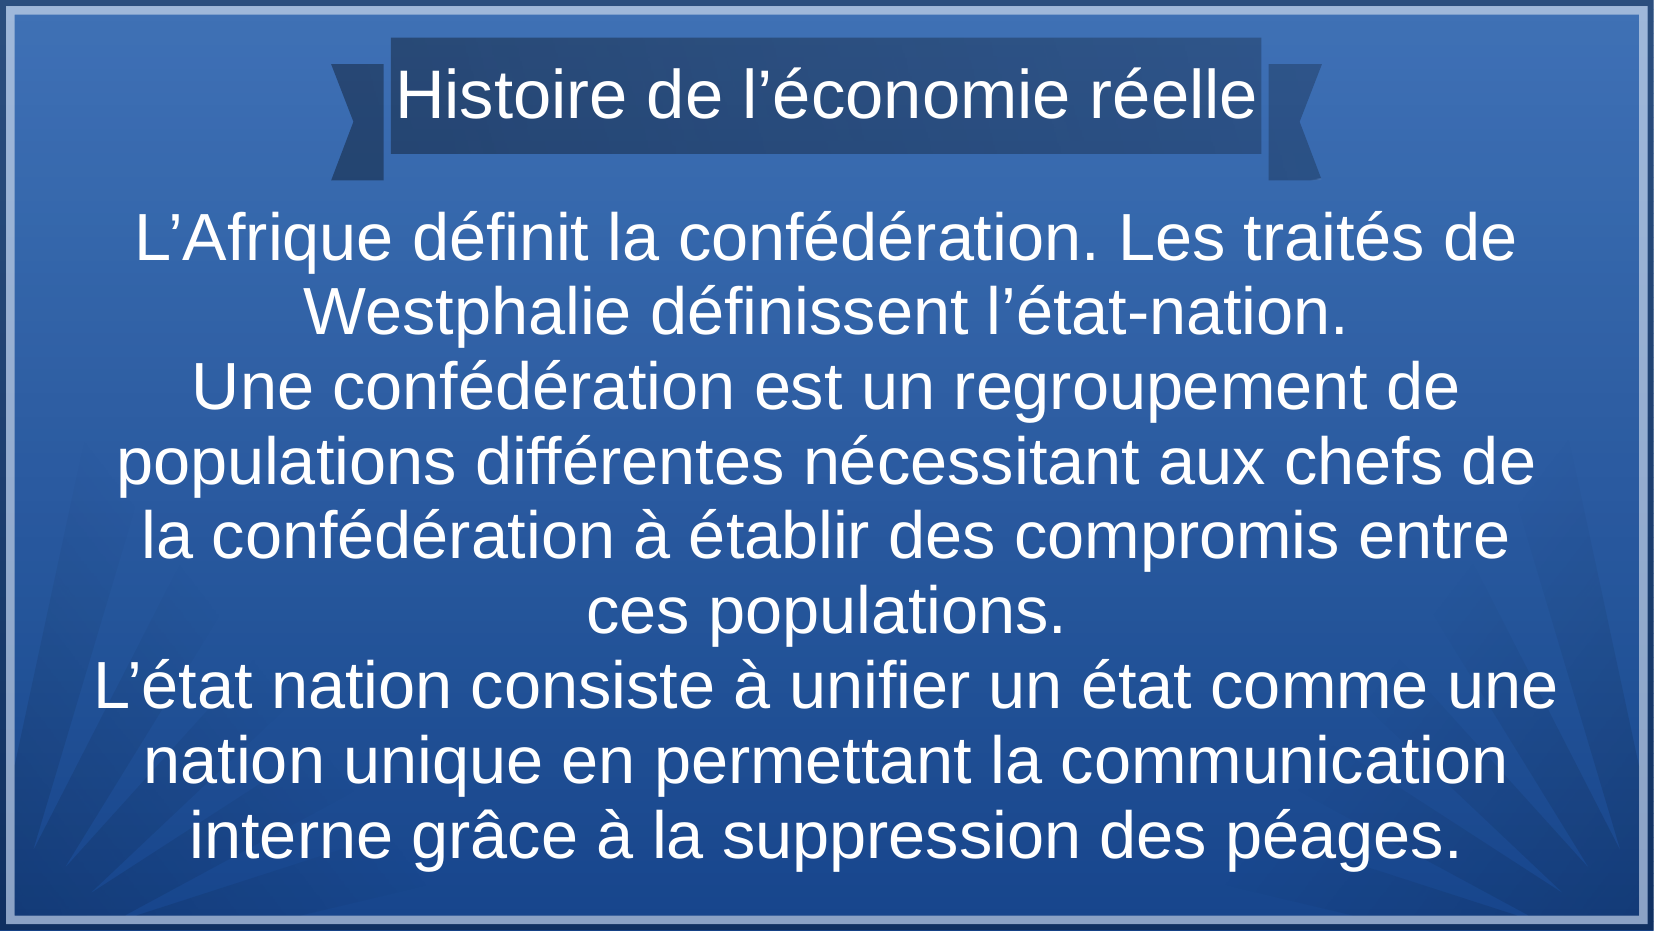

# Histoire de l’économie réelle
L’Afrique définit la confédération. Les traités de Westphalie définissent l’état-nation.
Une confédération est un regroupement de populations différentes nécessitant aux chefs de la confédération à établir des compromis entre ces populations.
L’état nation consiste à unifier un état comme une nation unique en permettant la communication interne grâce à la suppression des péages.